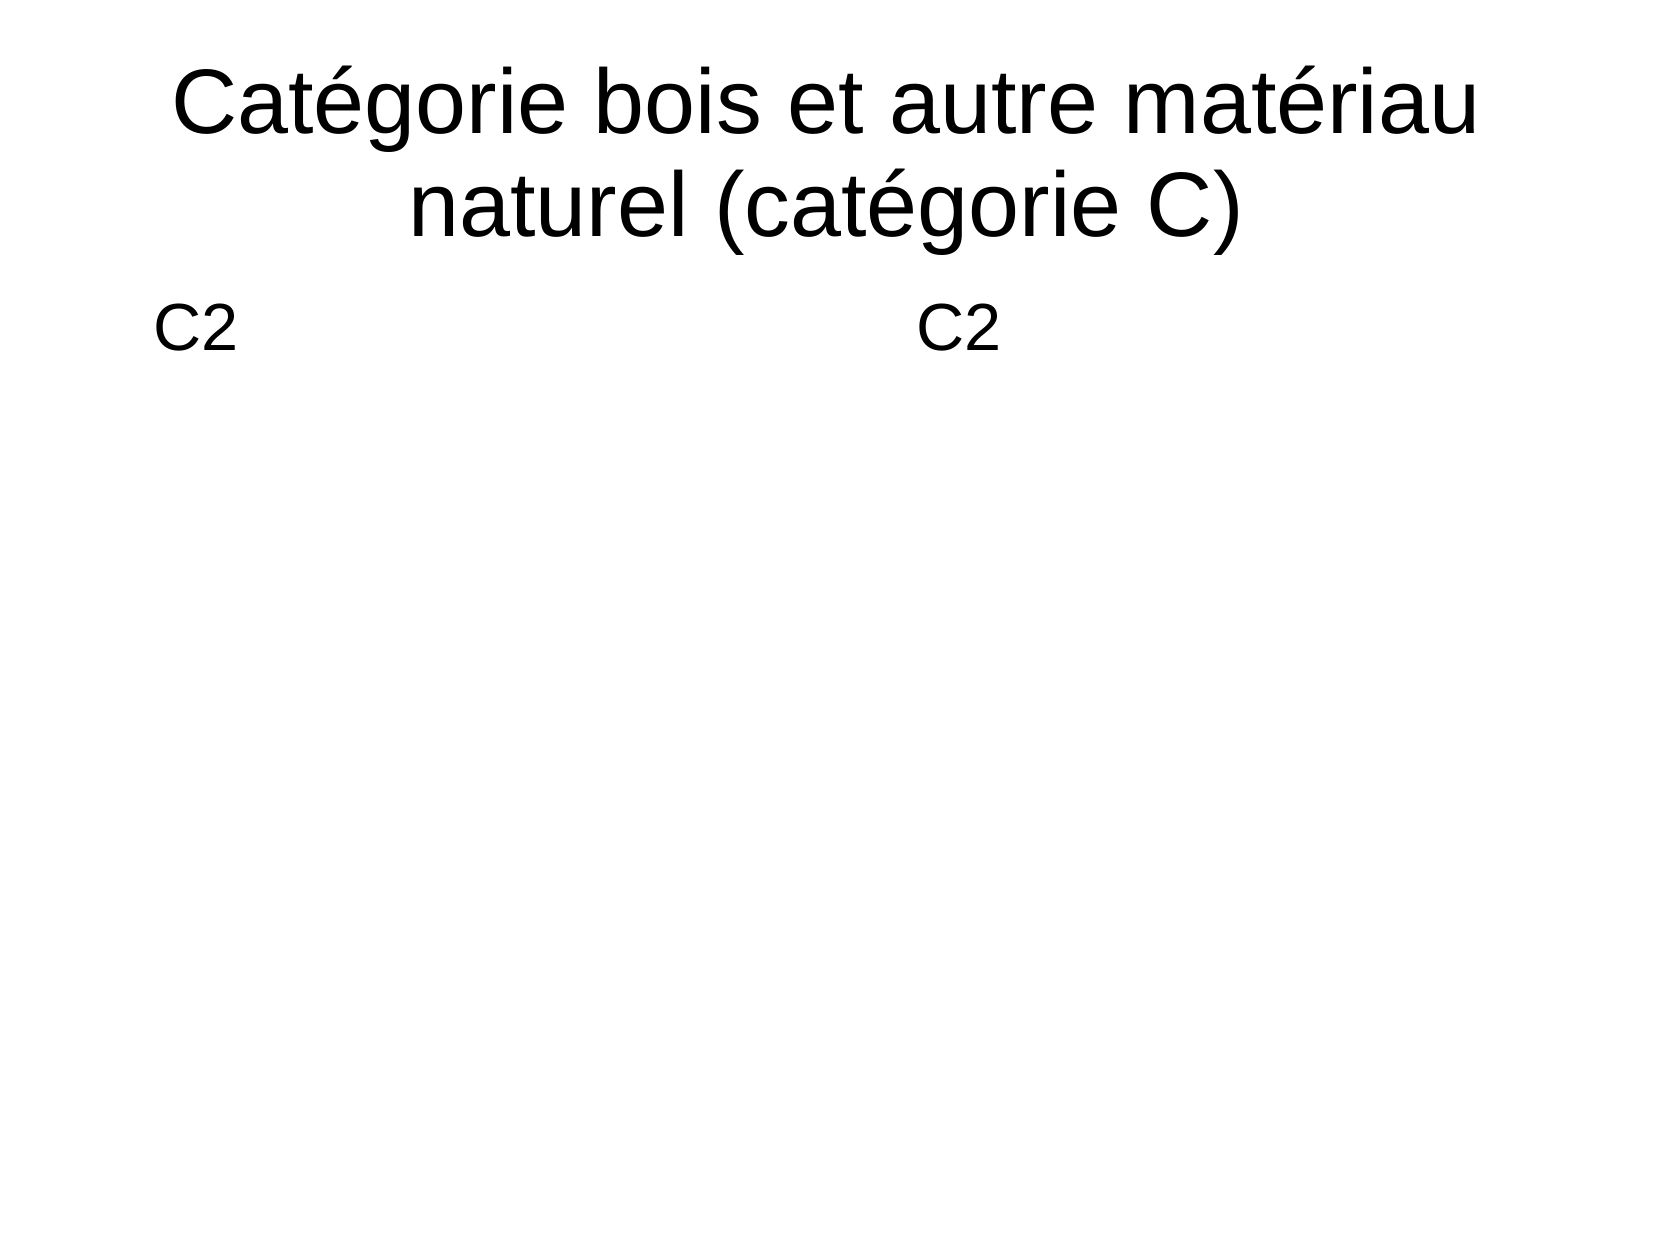

# Catégorie bois et autre matériau naturel (catégorie C)
C2
C2